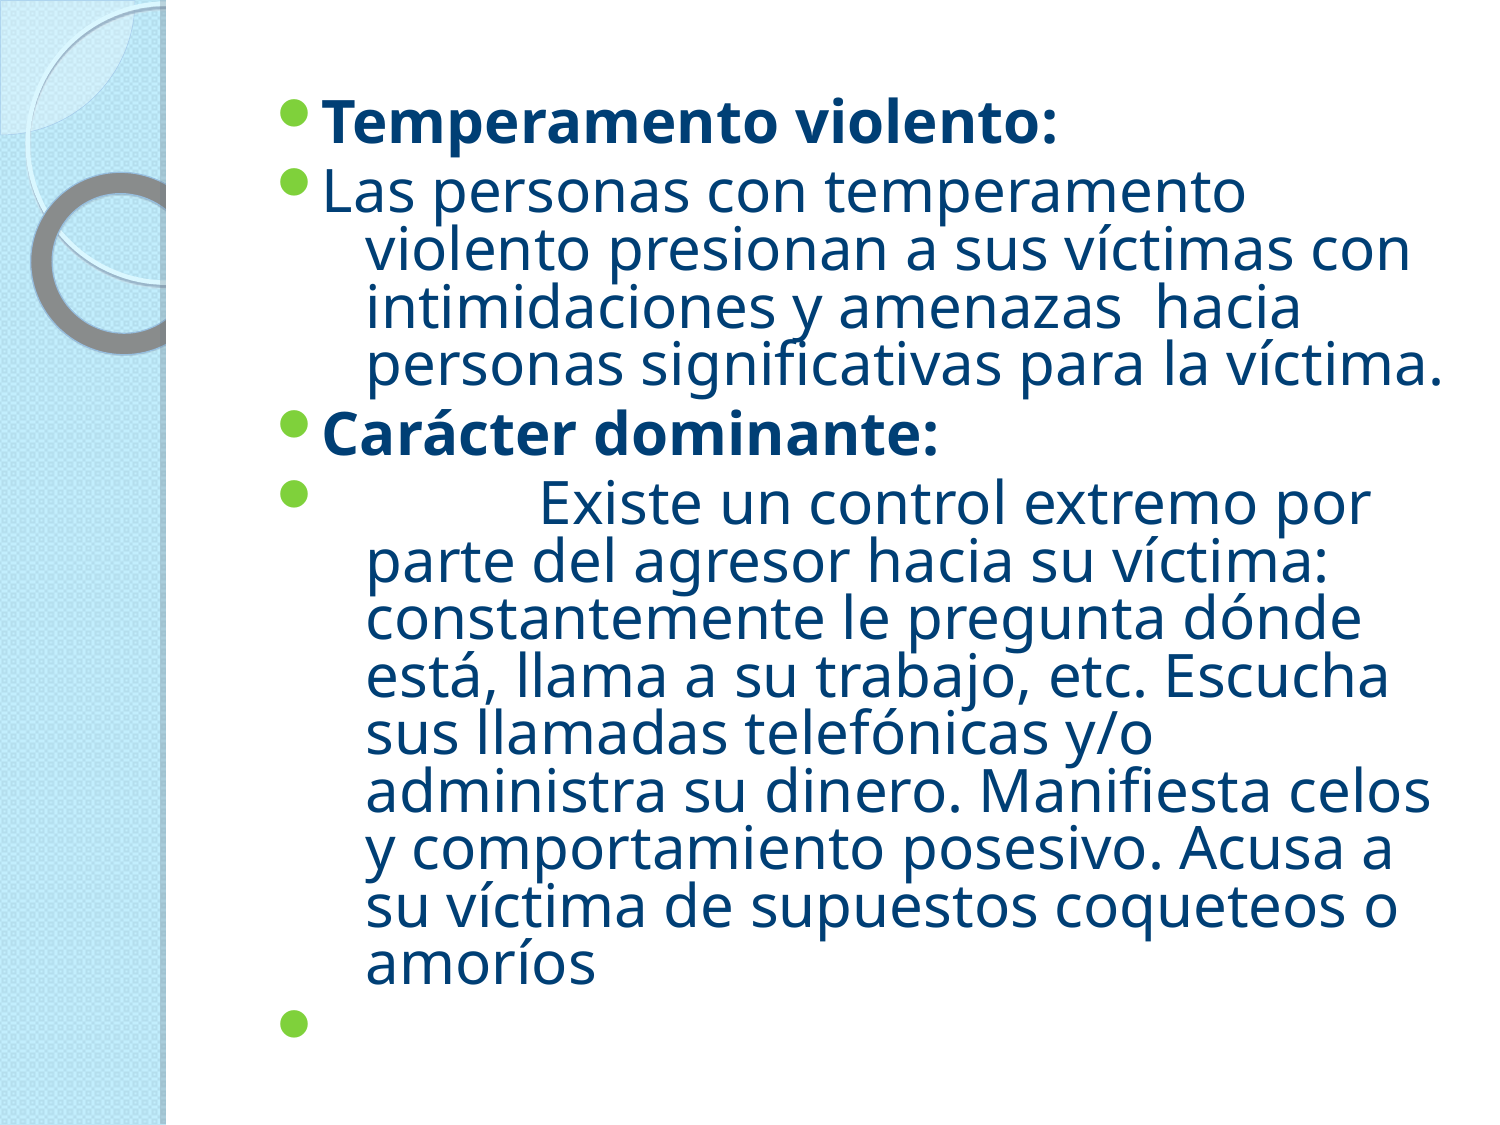

# Temperamento violento:
Las personas con temperamento violento presionan a sus víctimas con intimidaciones y amenazas hacia personas significativas para la víctima.
Carácter dominante:
 Existe un control extremo por parte del agresor hacia su víctima: constantemente le pregunta dónde está, llama a su trabajo, etc. Escucha sus llamadas telefónicas y/o administra su dinero. Manifiesta celos y comportamiento posesivo. Acusa a su víctima de supuestos coqueteos o amoríos